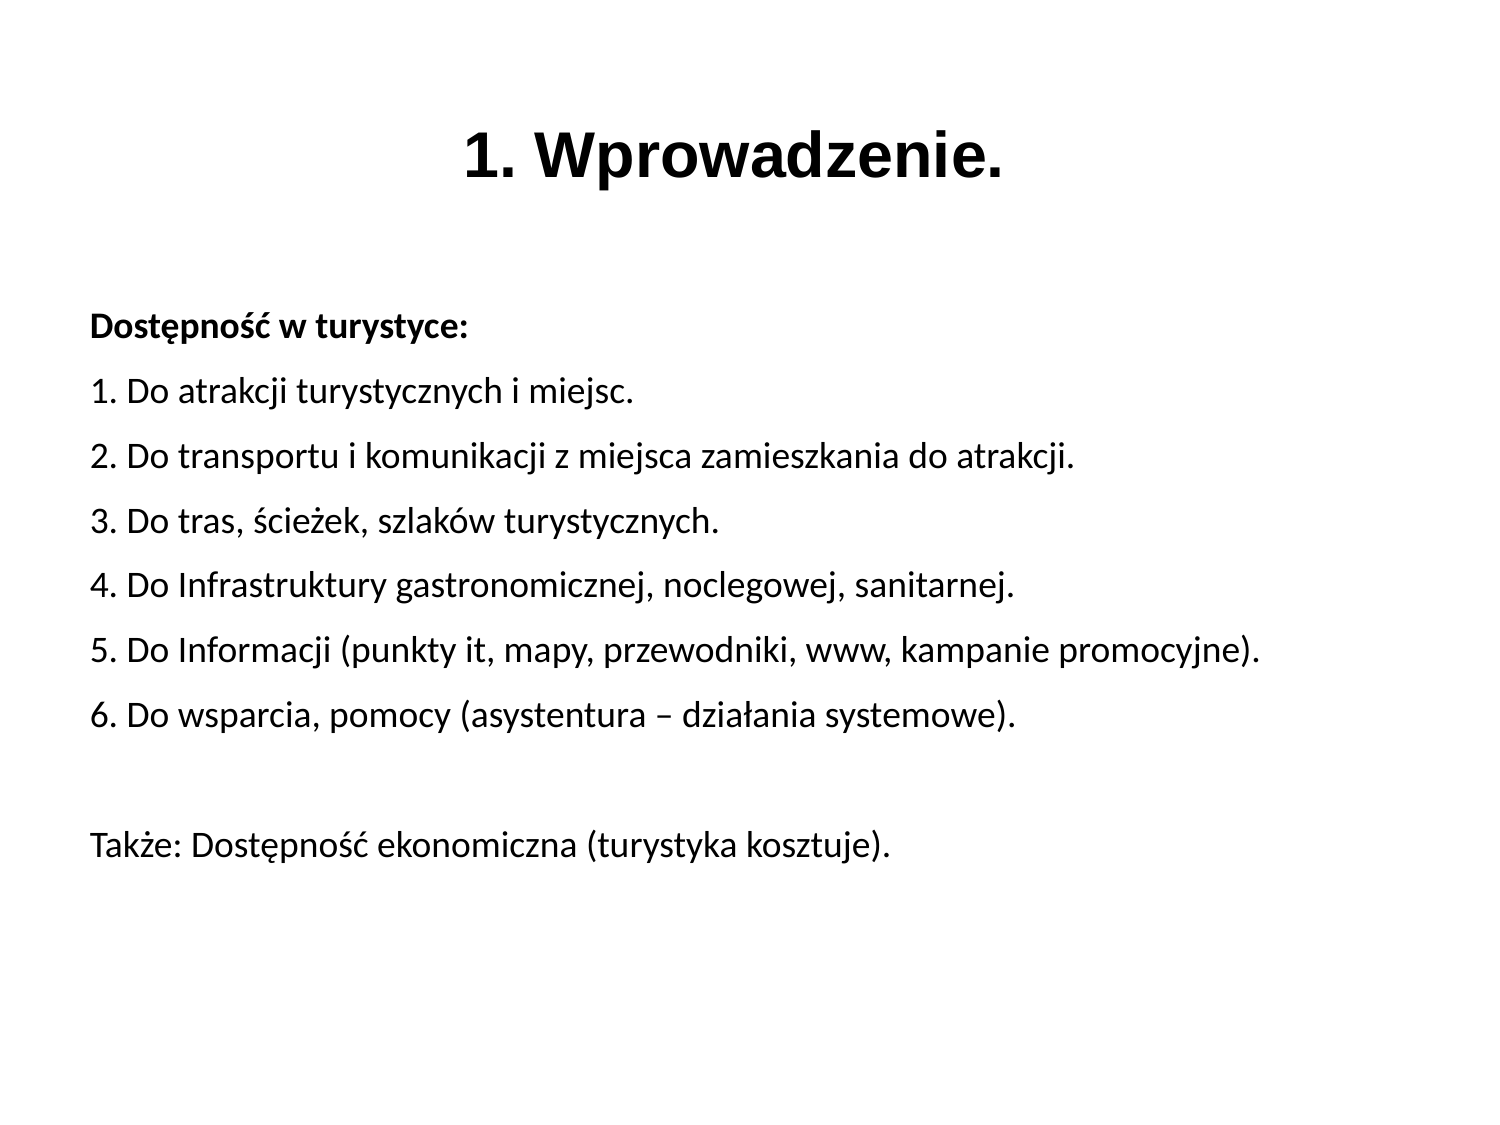

# 1. Wprowadzenie.
Dostępność w turystyce:
1. Do atrakcji turystycznych i miejsc.
2. Do transportu i komunikacji z miejsca zamieszkania do atrakcji.
3. Do tras, ścieżek, szlaków turystycznych.
4. Do Infrastruktury gastronomicznej, noclegowej, sanitarnej.
5. Do Informacji (punkty it, mapy, przewodniki, www, kampanie promocyjne).
6. Do wsparcia, pomocy (asystentura – działania systemowe).
Także: Dostępność ekonomiczna (turystyka kosztuje).